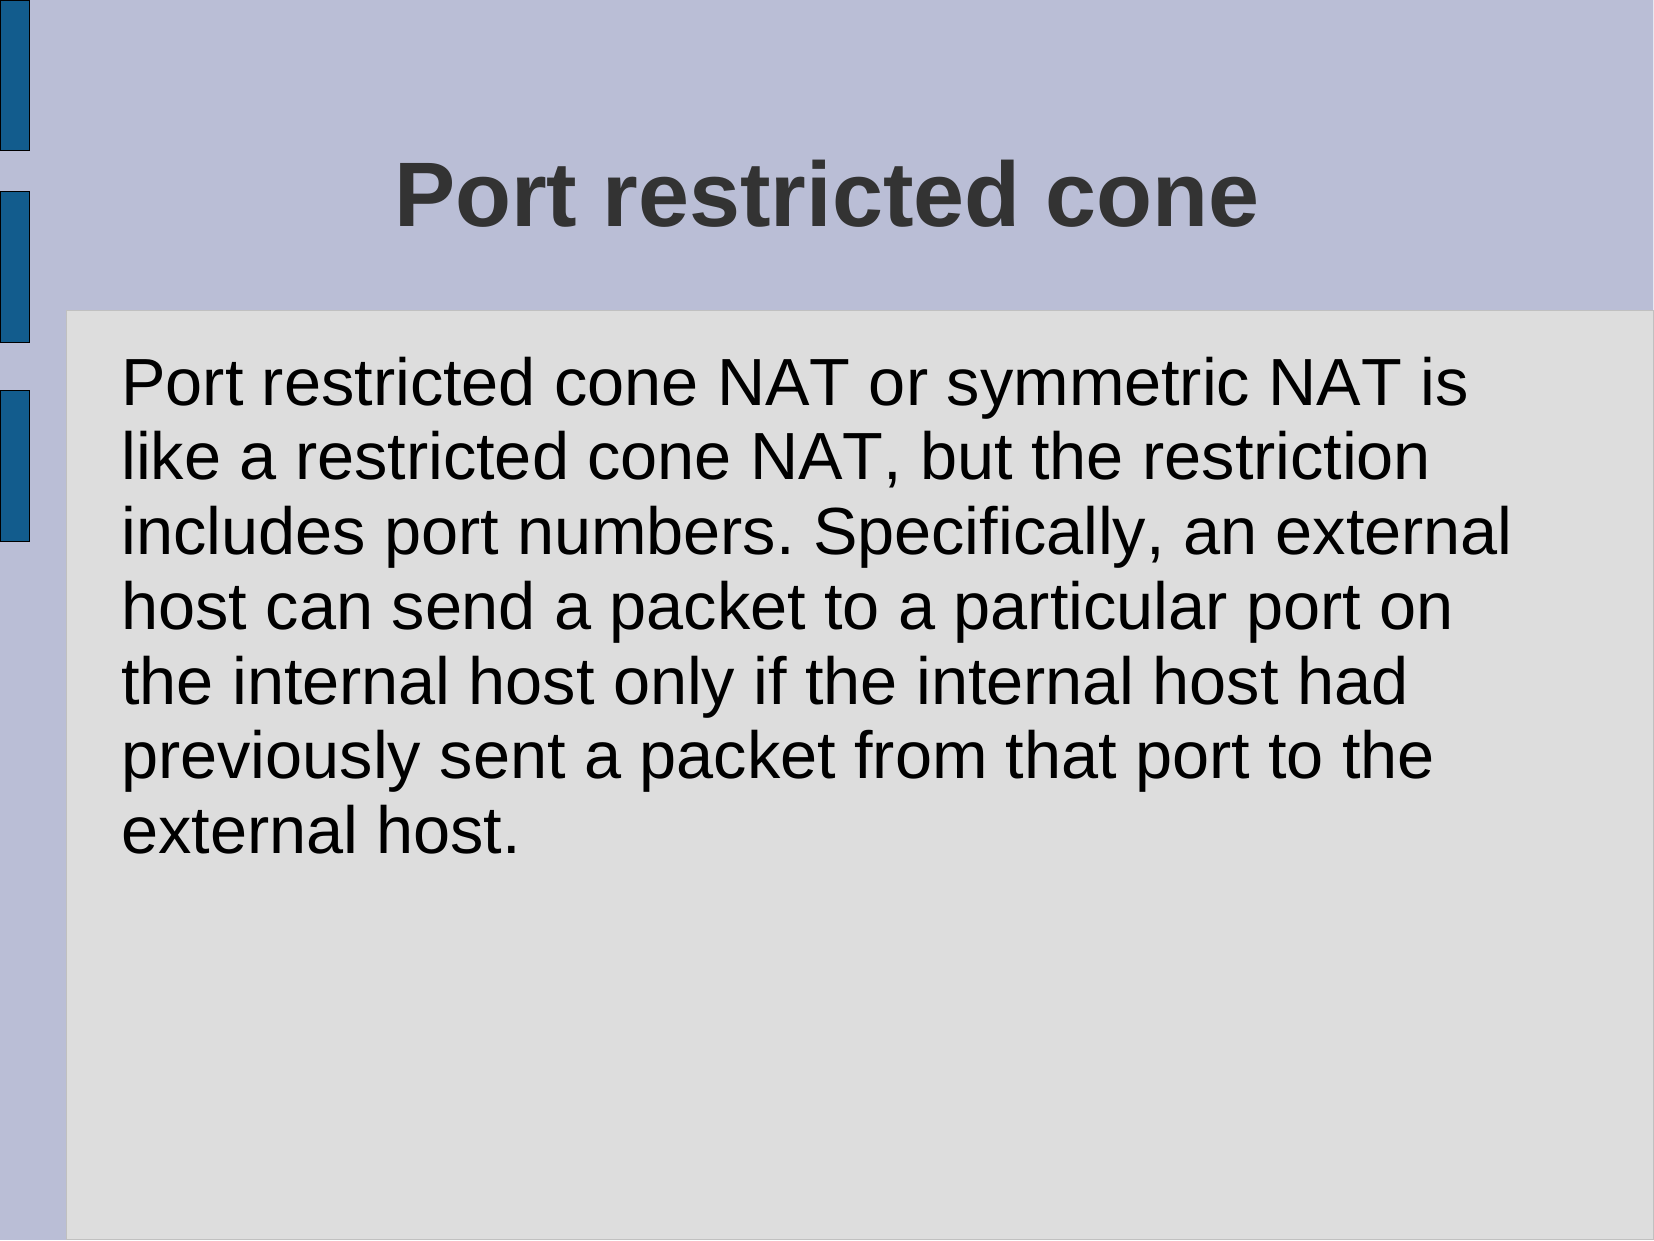

# Port restricted cone
Port restricted cone NAT or symmetric NAT is like a restricted cone NAT, but the restriction includes port numbers. Specifically, an external host can send a packet to a particular port on the internal host only if the internal host had previously sent a packet from that port to the external host.